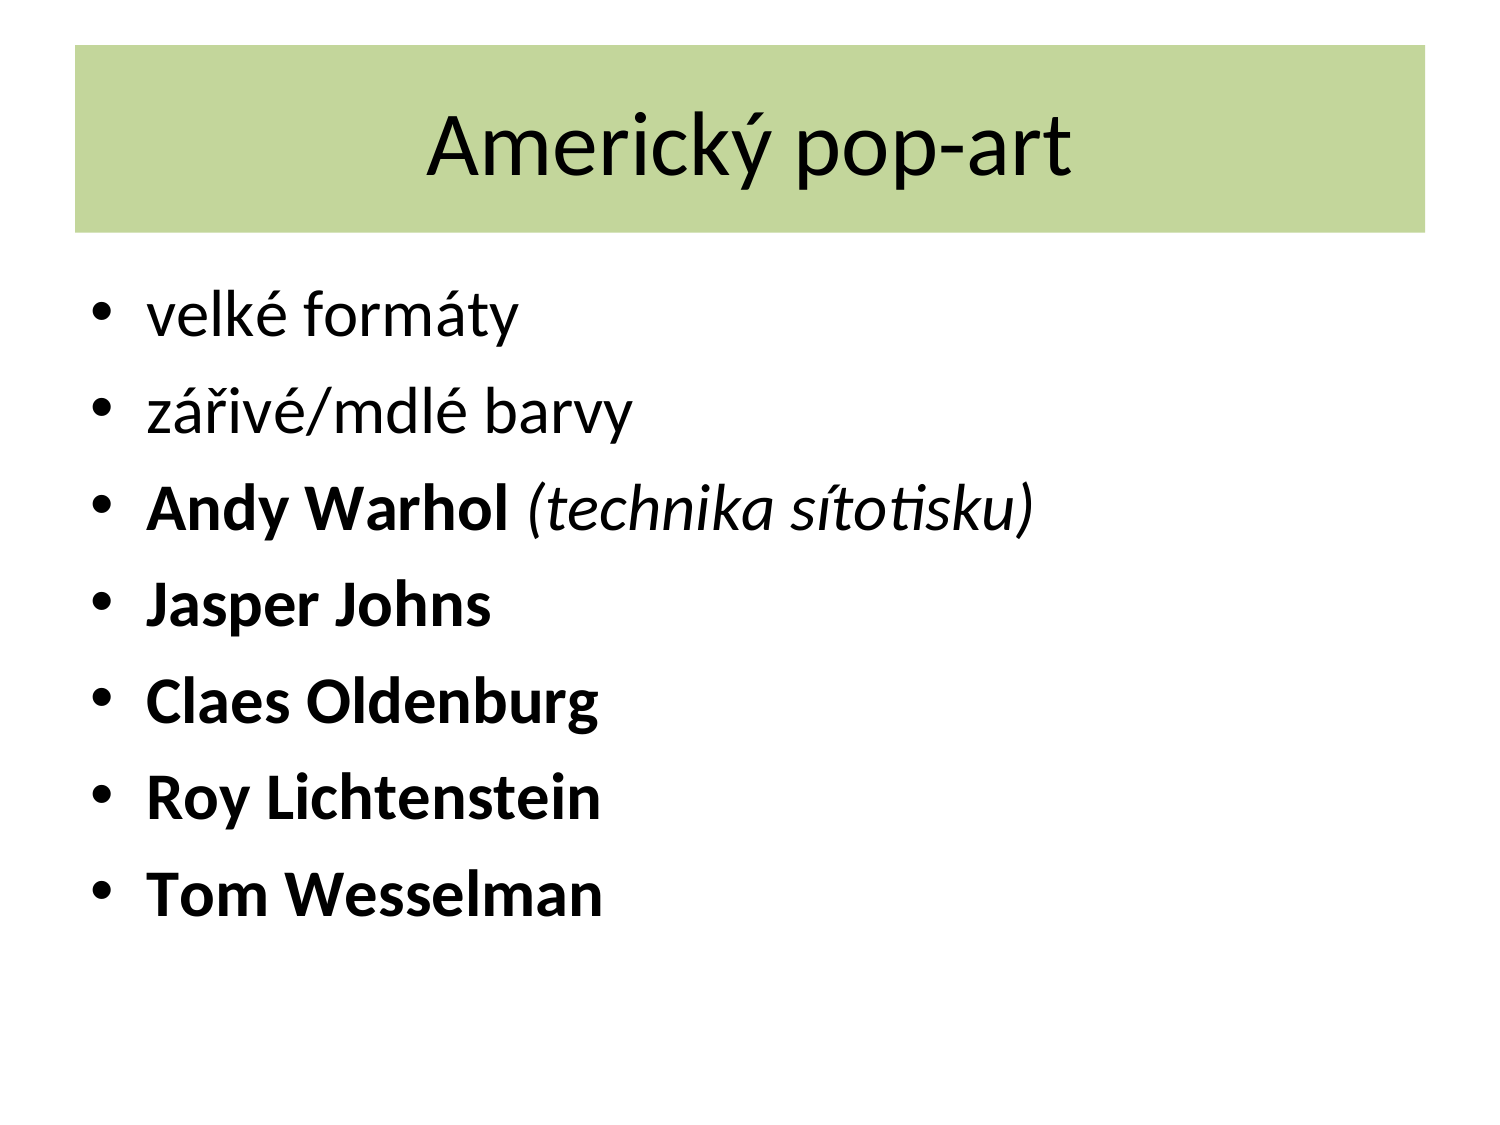

# Americký pop-art
velké formáty
zářivé/mdlé barvy
Andy Warhol (technika sítotisku)
Jasper Johns
Claes Oldenburg
Roy Lichtenstein
Tom Wesselman